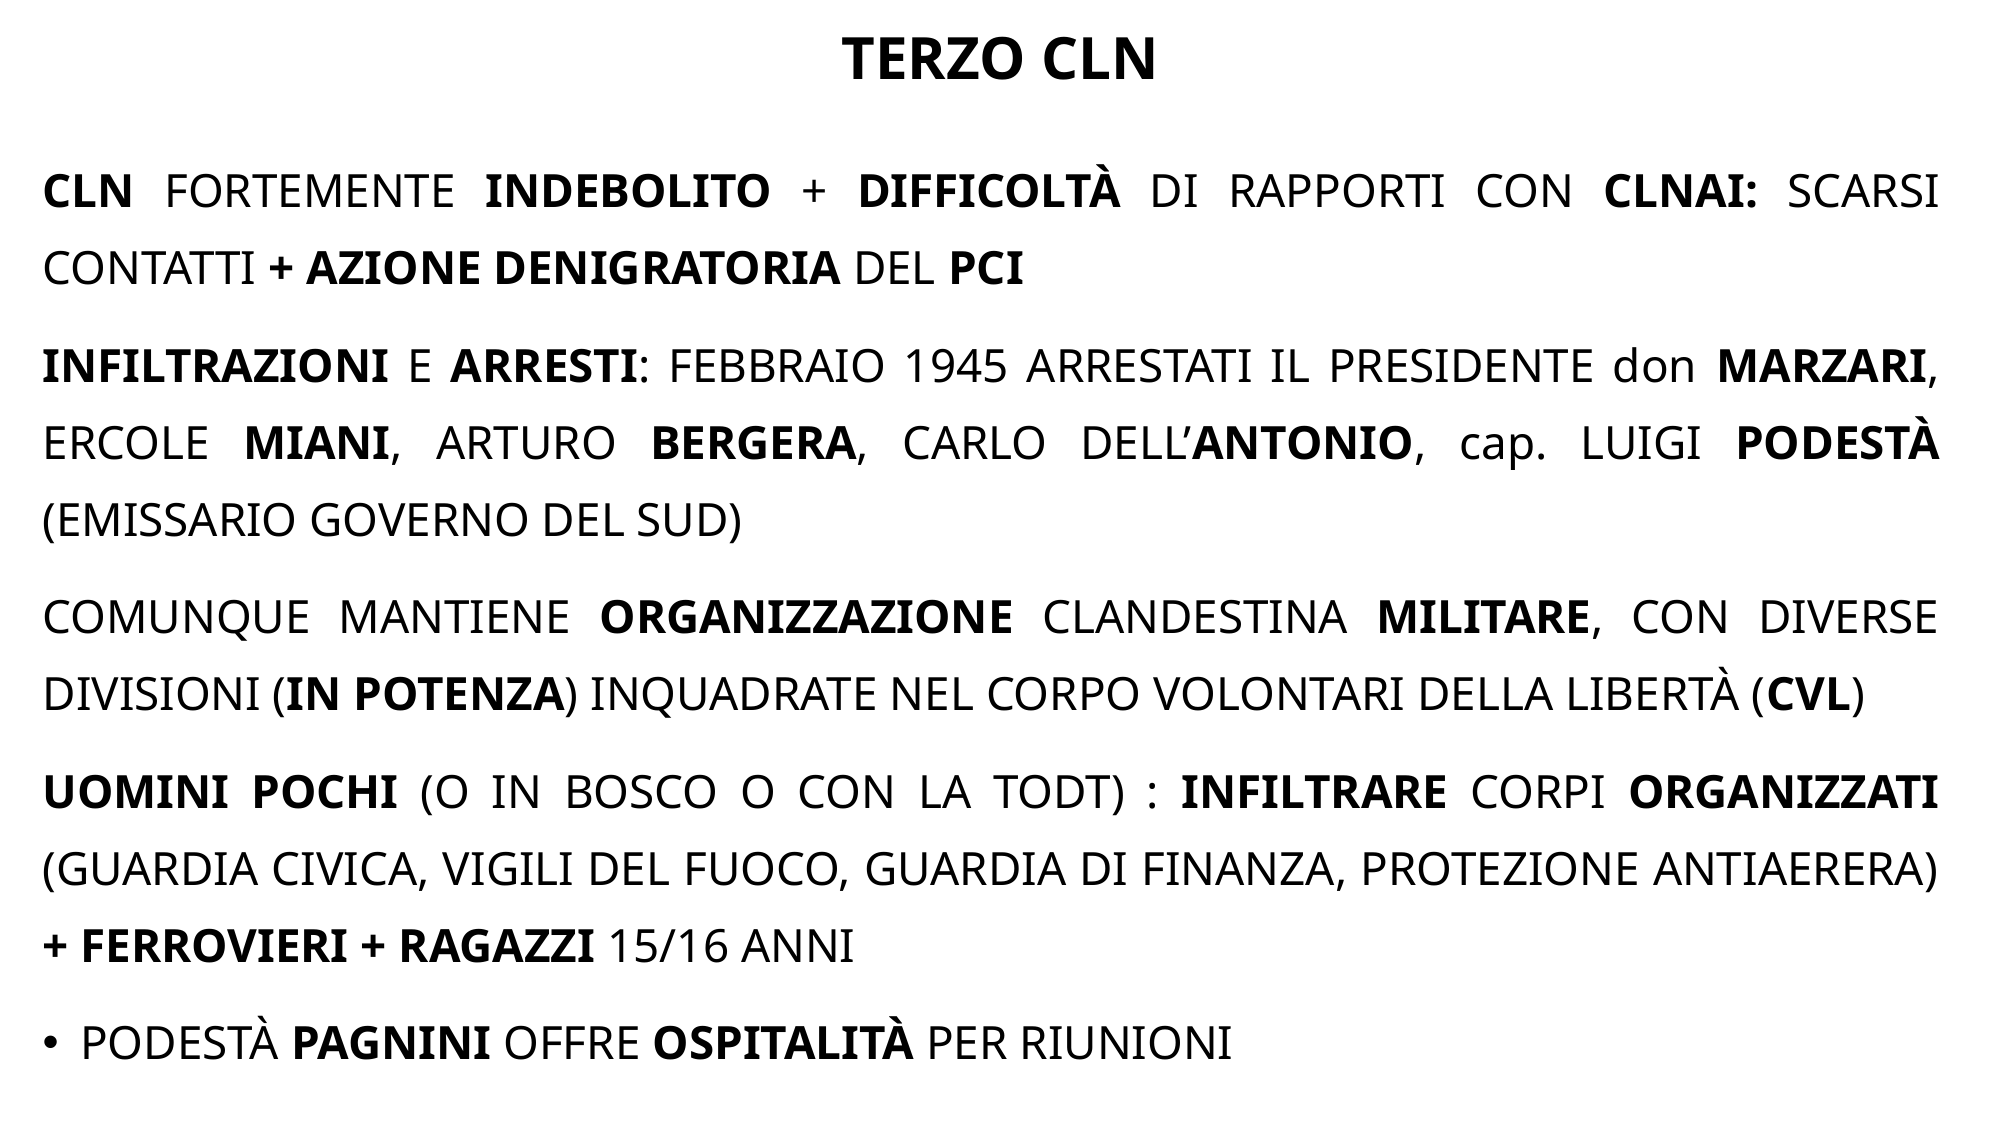

# TERZO CLN
CLN FORTEMENTE INDEBOLITO + DIFFICOLTÀ DI RAPPORTI CON CLNAI: SCARSI CONTATTI + AZIONE DENIGRATORIA DEL PCI
INFILTRAZIONI E ARRESTI: FEBBRAIO 1945 ARRESTATI IL PRESIDENTE don MARZARI, ERCOLE MIANI, ARTURO BERGERA, CARLO DELL’ANTONIO, cap. LUIGI PODESTÀ (EMISSARIO GOVERNO DEL SUD)
COMUNQUE MANTIENE ORGANIZZAZIONE CLANDESTINA MILITARE, CON DIVERSE DIVISIONI (IN POTENZA) INQUADRATE NEL CORPO VOLONTARI DELLA LIBERTÀ (CVL)
UOMINI POCHI (O IN BOSCO O CON LA TODT) : INFILTRARE CORPI ORGANIZZATI (GUARDIA CIVICA, VIGILI DEL FUOCO, GUARDIA DI FINANZA, PROTEZIONE ANTIAERERA) + FERROVIERI + RAGAZZI 15/16 ANNI
PODESTÀ PAGNINI OFFRE OSPITALITÀ PER RIUNIONI